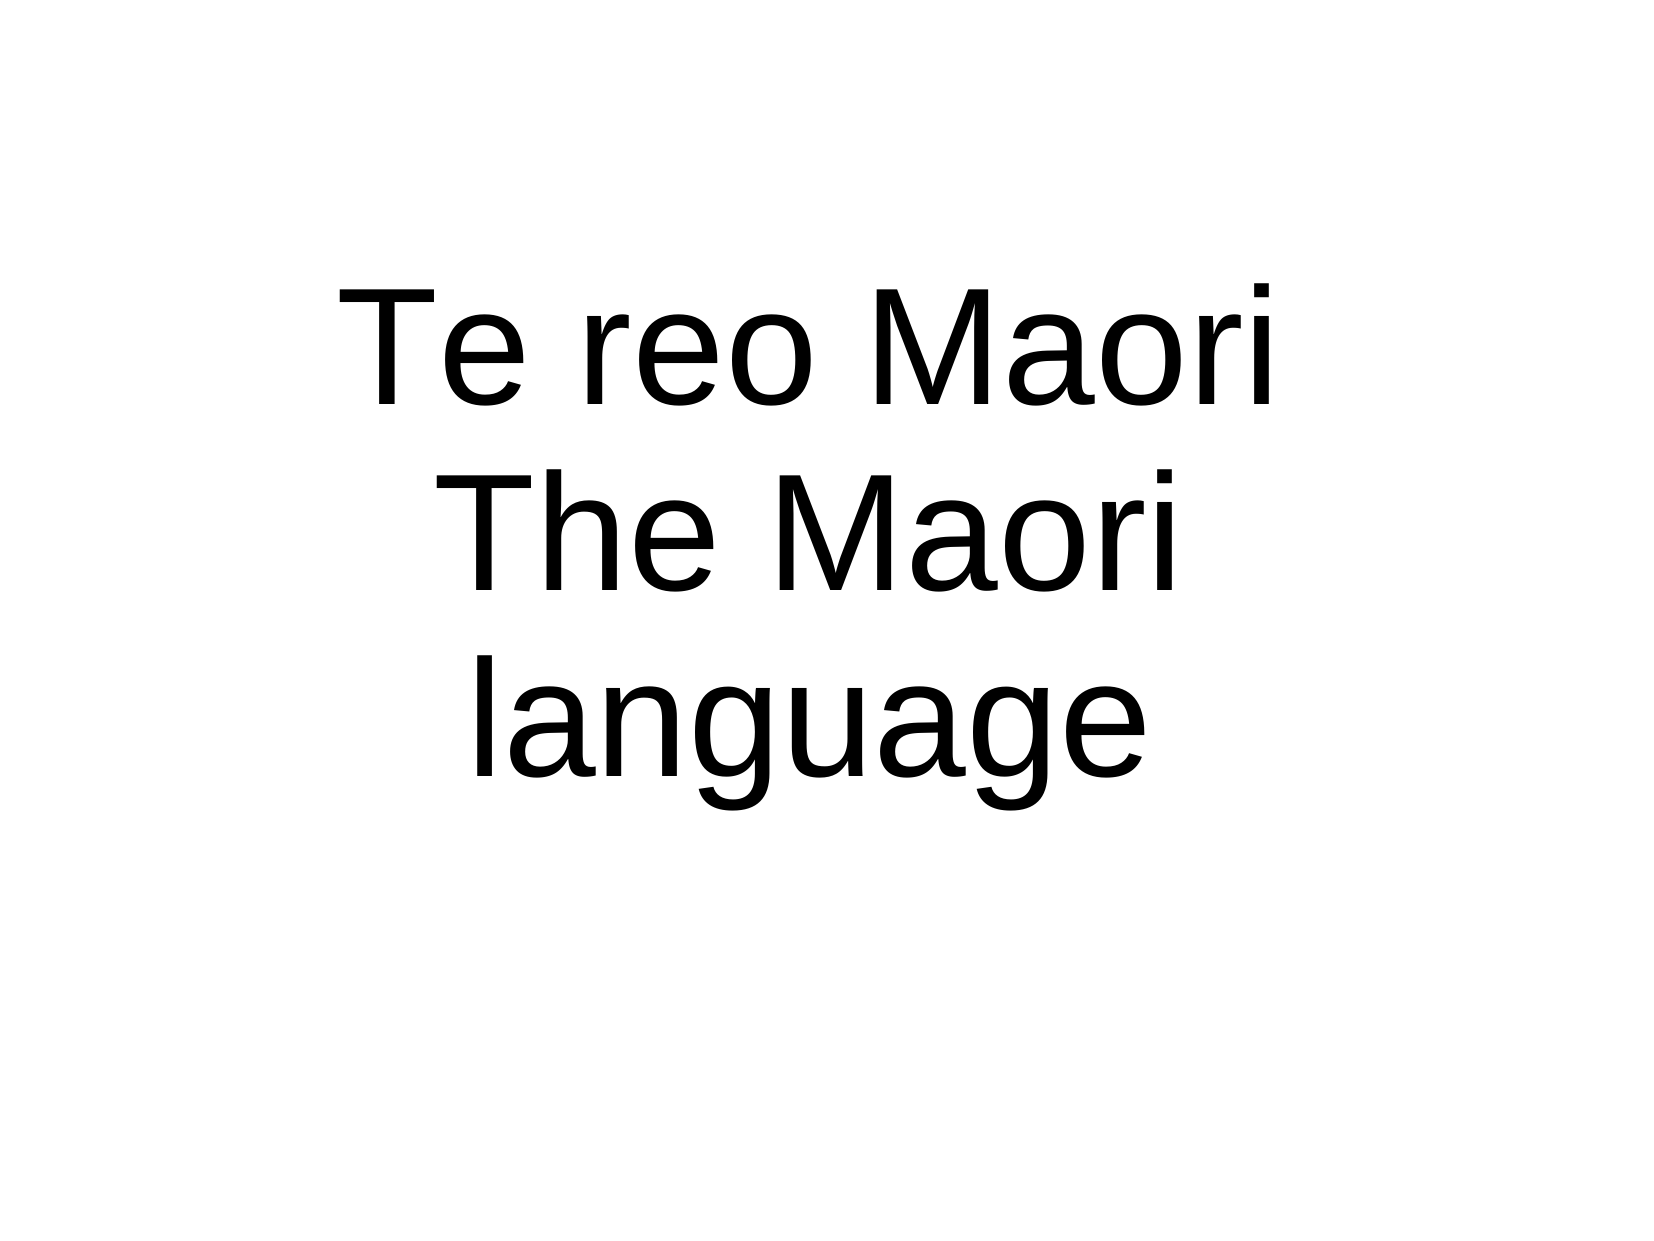

# Te reo Maori The Maori language